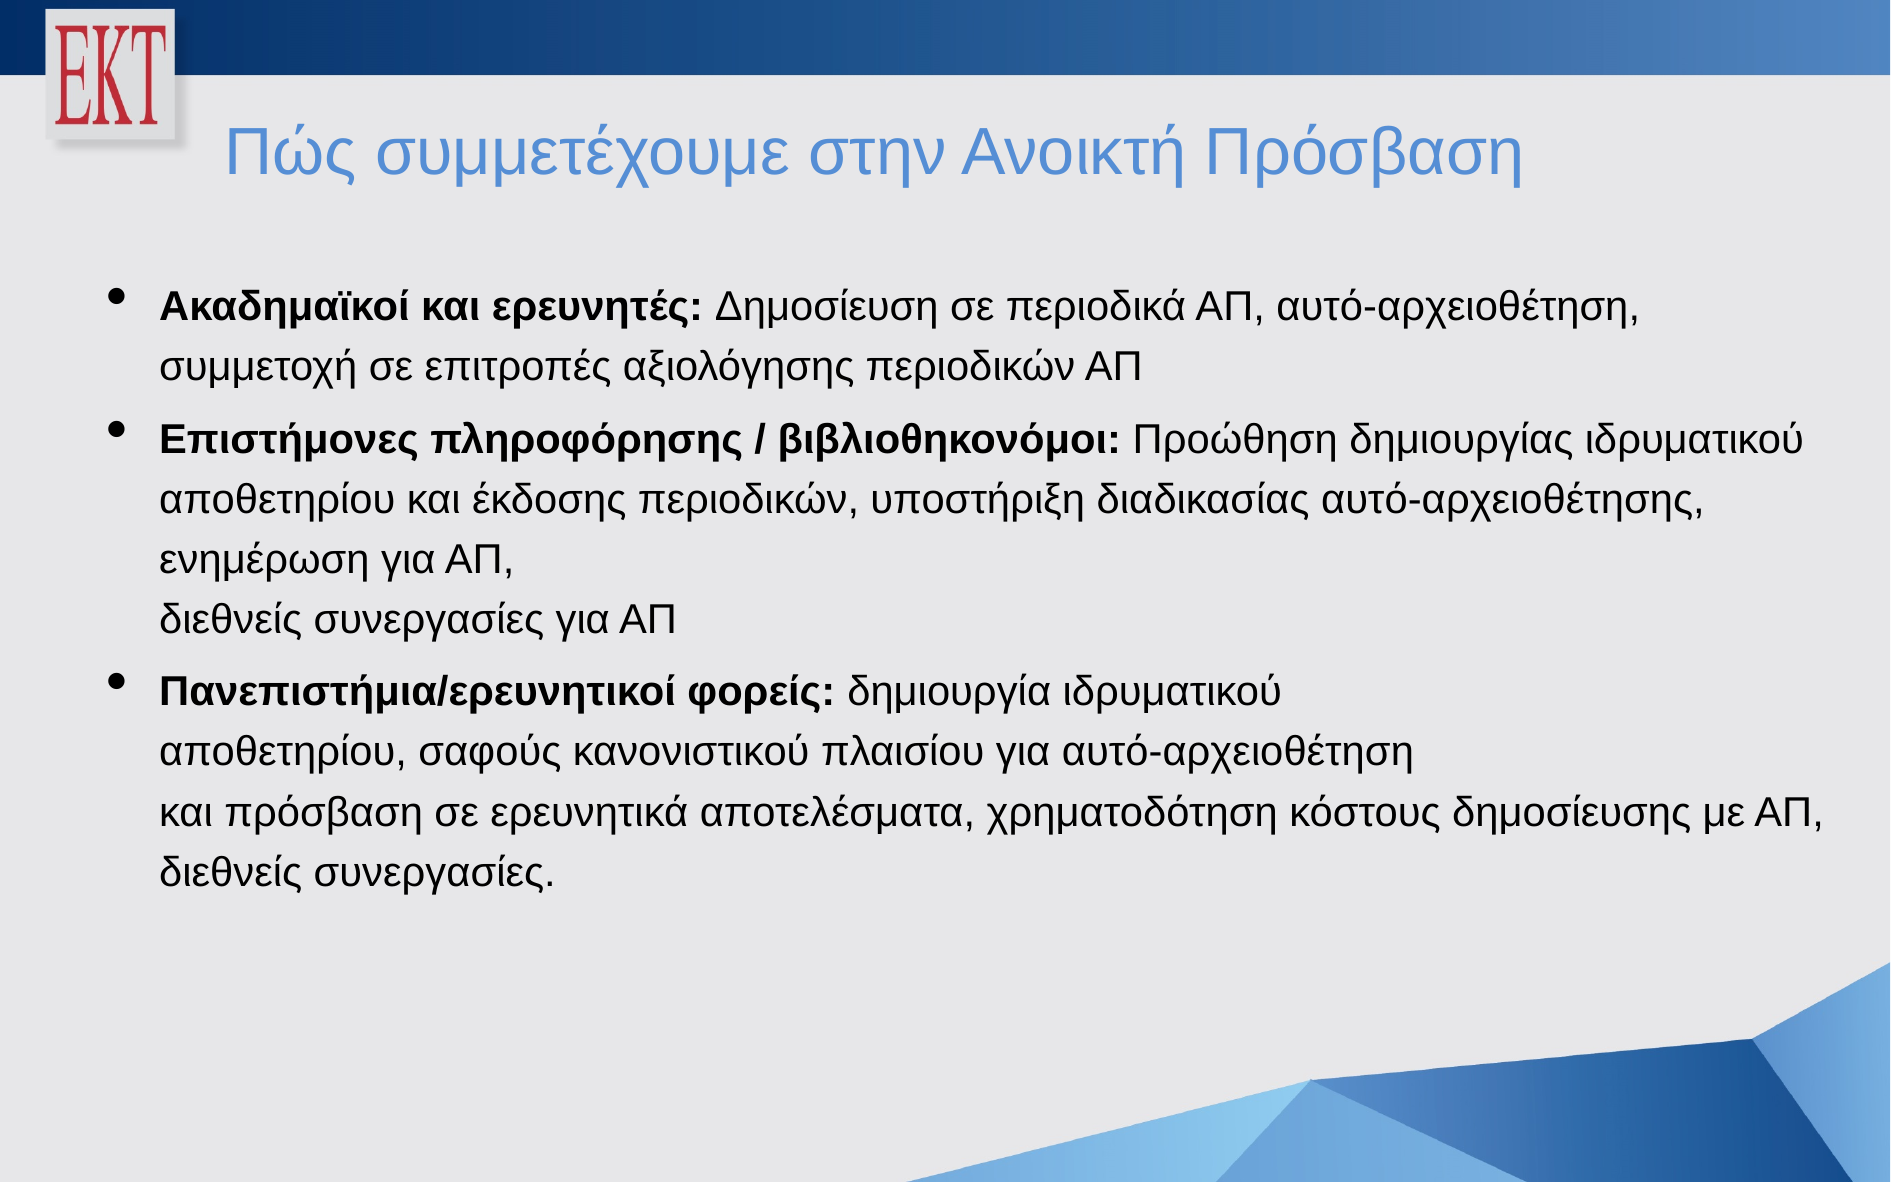

# Πώς συμμετέχουμε στην Ανοικτή Πρόσβαση
Ακαδημαϊκοί και ερευνητές: Δημοσίευση σε περιοδικά ΑΠ, αυτό-αρχειοθέτηση, συμμετοχή σε επιτροπές αξιολόγησης περιοδικών ΑΠ
Επιστήμονες πληροφόρησης / βιβλιοθηκονόμοι: Προώθηση δημιουργίας ιδρυματικού αποθετηρίου και έκδοσης περιοδικών, υποστήριξη διαδικασίας αυτό-αρχειοθέτησης, ενημέρωση για ΑΠ,
διεθνείς συνεργασίες για ΑΠ
Πανεπιστήμια/ερευνητικοί φορείς: δημιουργία ιδρυματικού
αποθετηρίου, σαφούς κανονιστικού πλαισίου για αυτό-αρχειοθέτηση
και πρόσβαση σε ερευνητικά αποτελέσματα, χρηματοδότηση κόστους δημοσίευσης με ΑΠ, διεθνείς συνεργασίες.